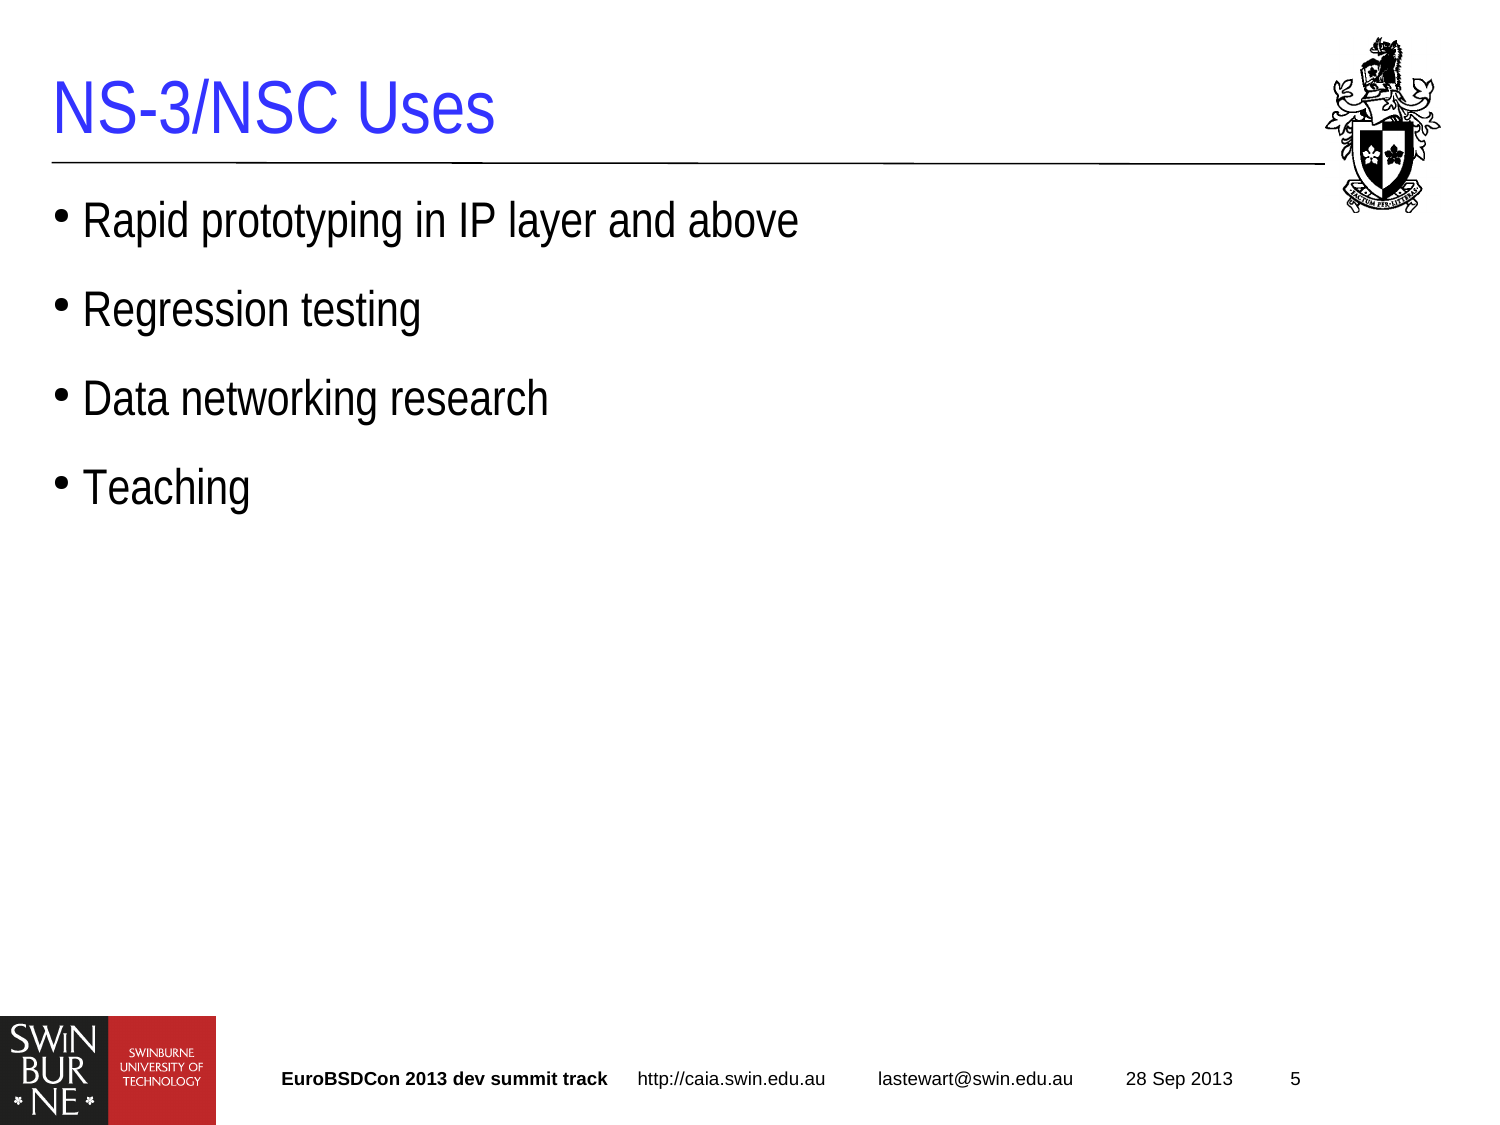

# NS-3/NSC Uses
Rapid prototyping in IP layer and above
Regression testing
Data networking research
Teaching